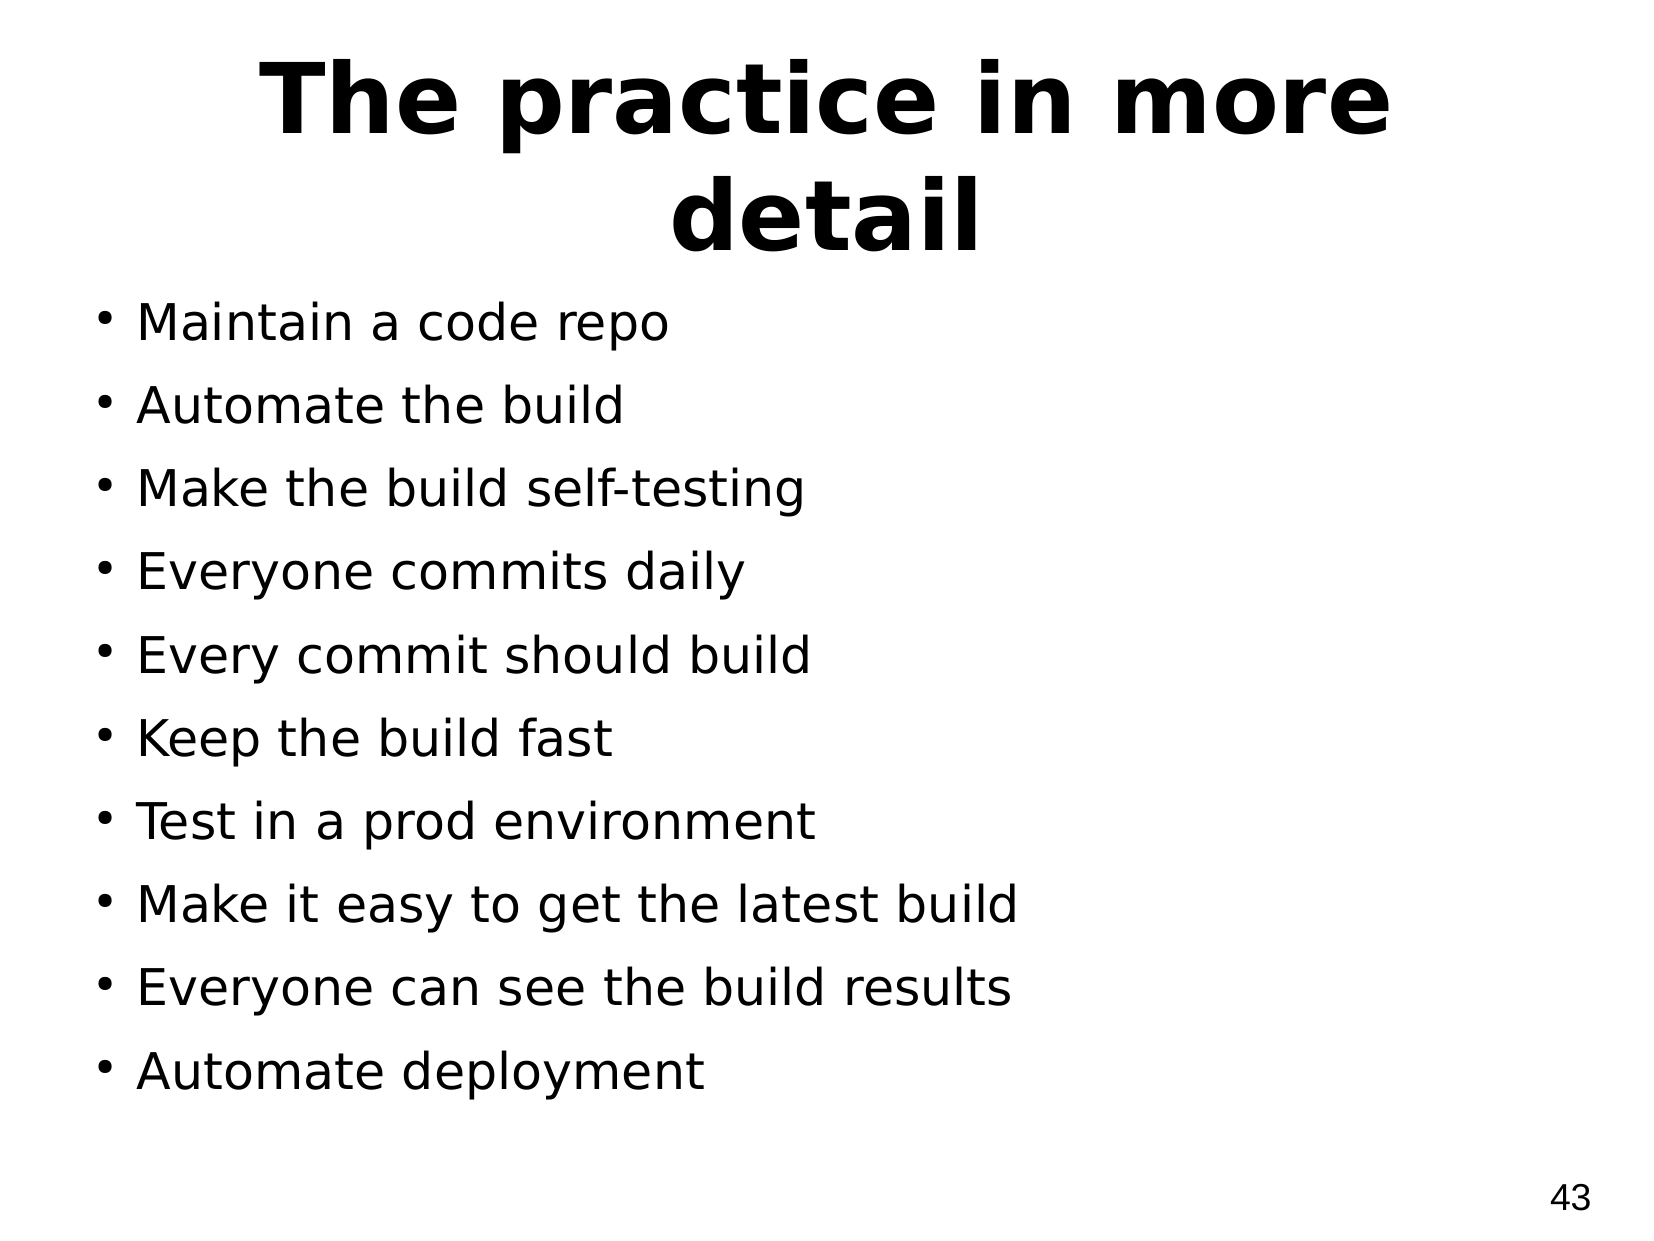

# The practice in more detail
Maintain a code repo
Automate the build
Make the build self-testing
Everyone commits daily
Every commit should build
Keep the build fast
Test in a prod environment
Make it easy to get the latest build
Everyone can see the build results
Automate deployment